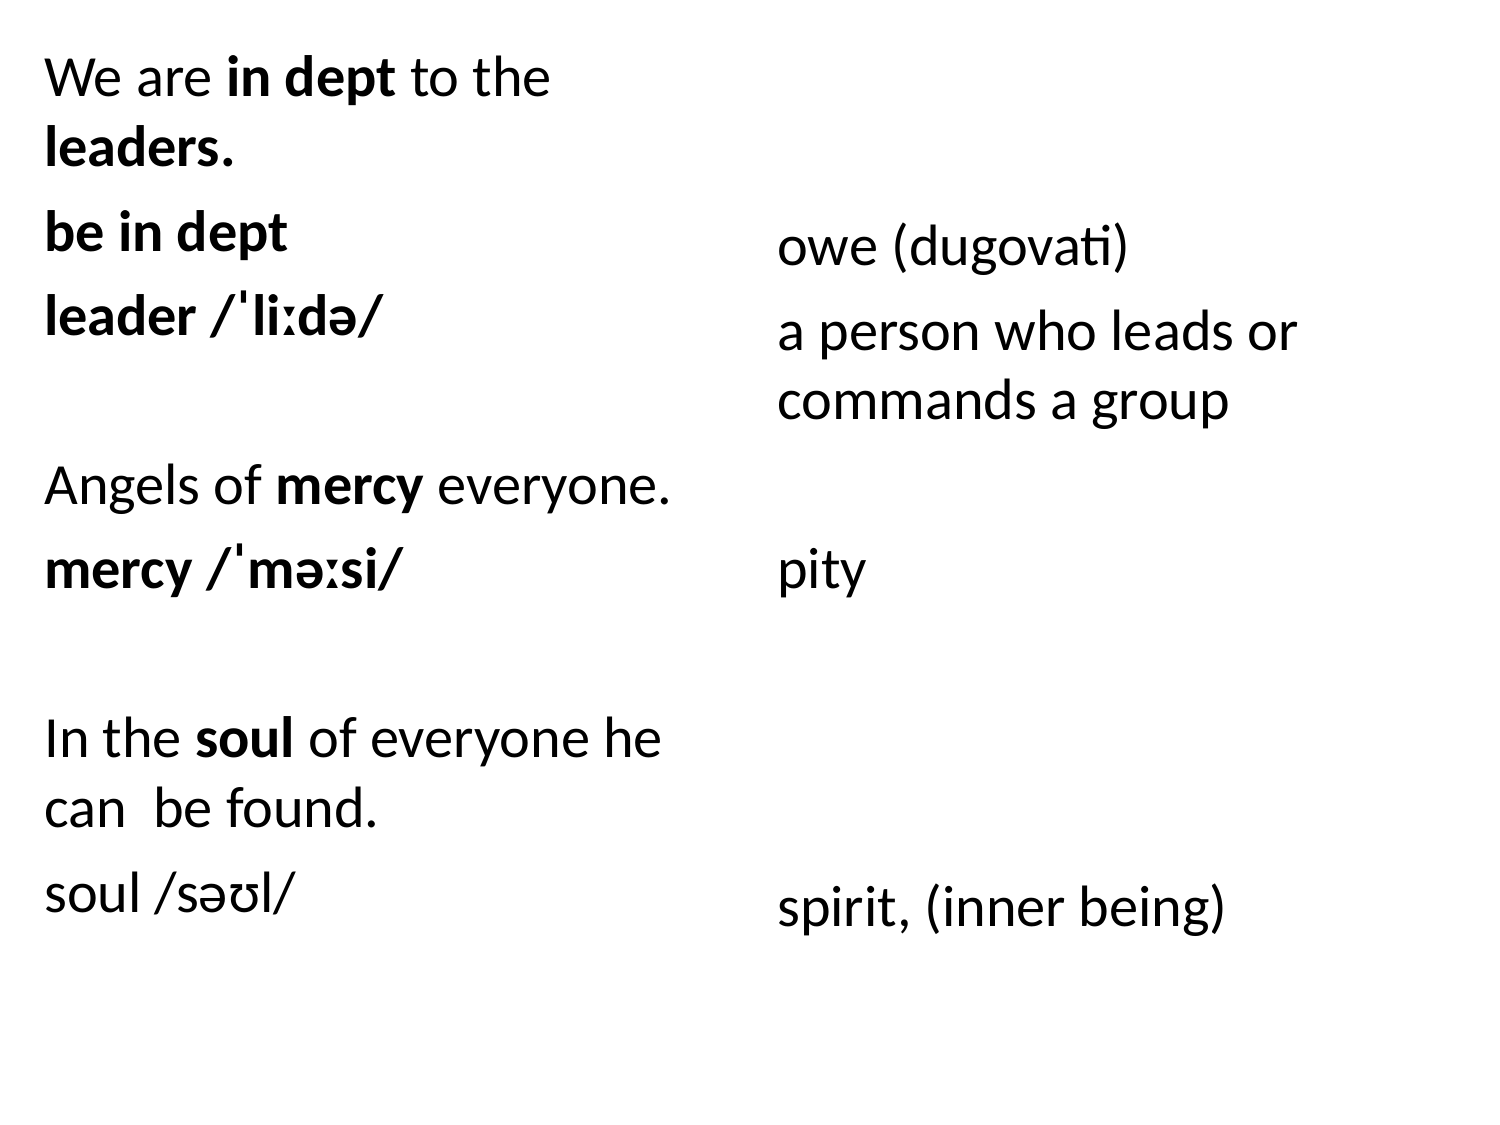

# We are in dept to the leaders.
be in dept
leader /ˈliːdə/
Angels of mercy everyone.
mercy /ˈməːsi/
In the soul of everyone he can be found.
soul /səʊl/
owe (dugovati)
a person who leads or commands a group
pity
spirit, (inner being)